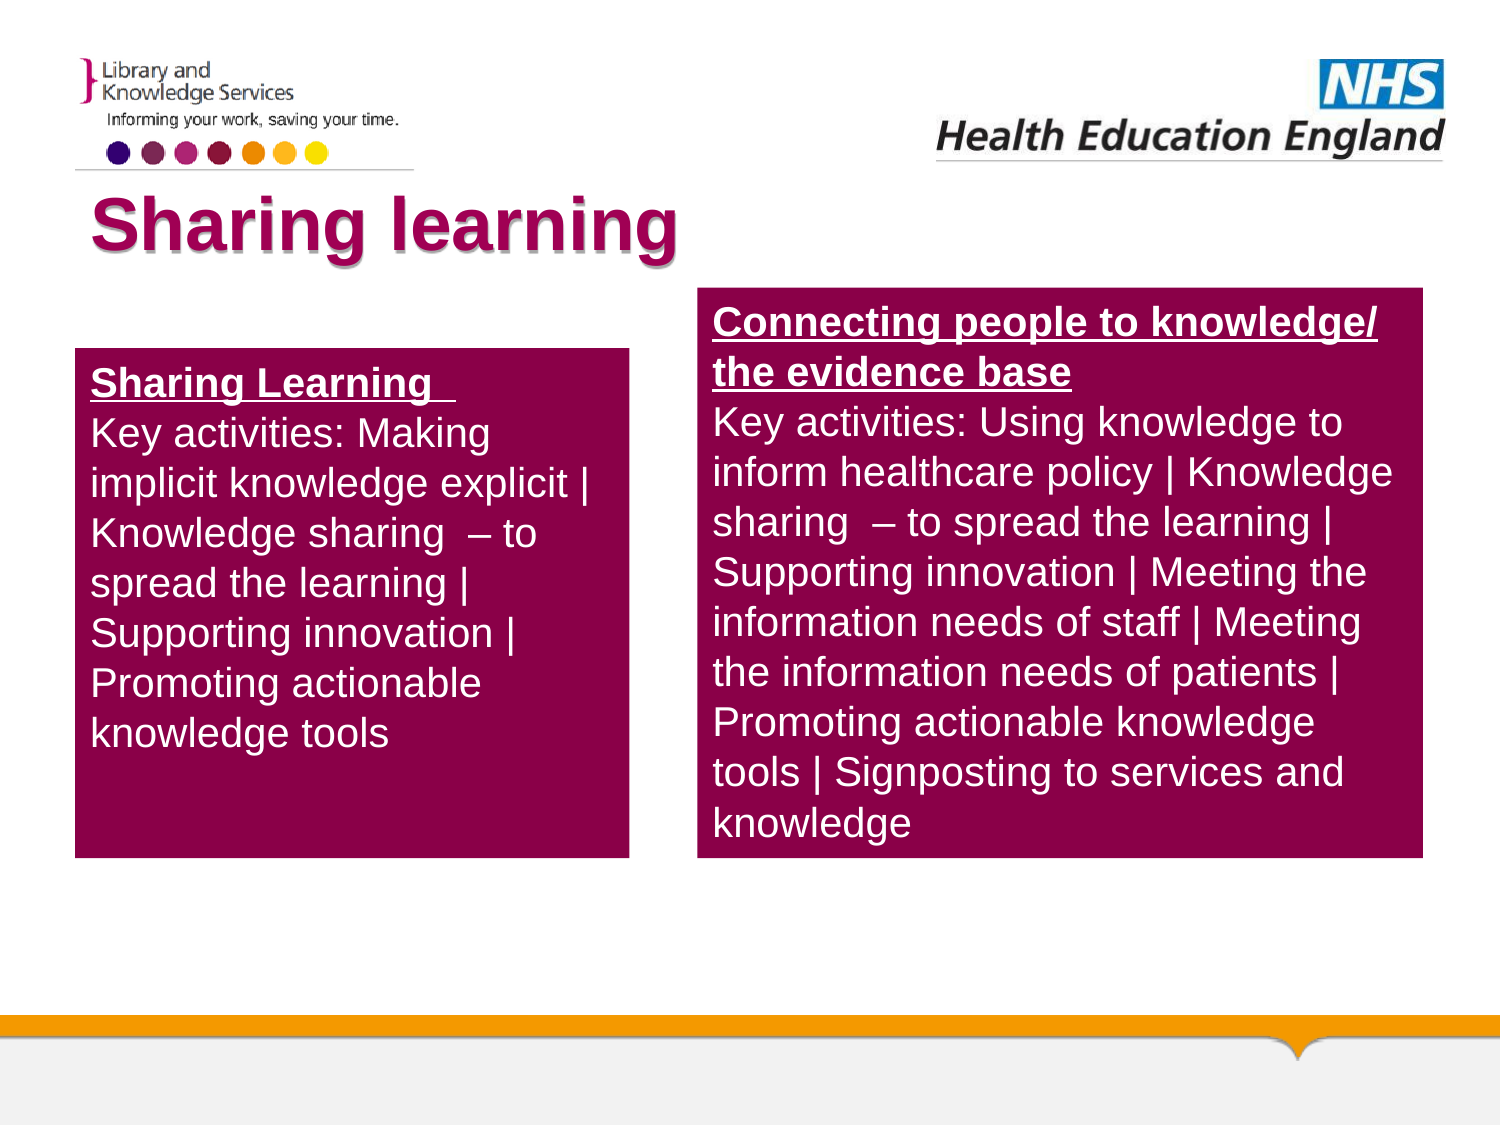

# Sharing learning
Connecting people to knowledge/ the evidence base
Key activities: Using knowledge to inform healthcare policy | Knowledge sharing  – to spread the learning | Supporting innovation | Meeting the information needs of staff | Meeting the information needs of patients | Promoting actionable knowledge tools | Signposting to services and knowledge
Sharing Learning
Key activities: Making implicit knowledge explicit | Knowledge sharing  – to spread the learning | Supporting innovation | Promoting actionable knowledge tools